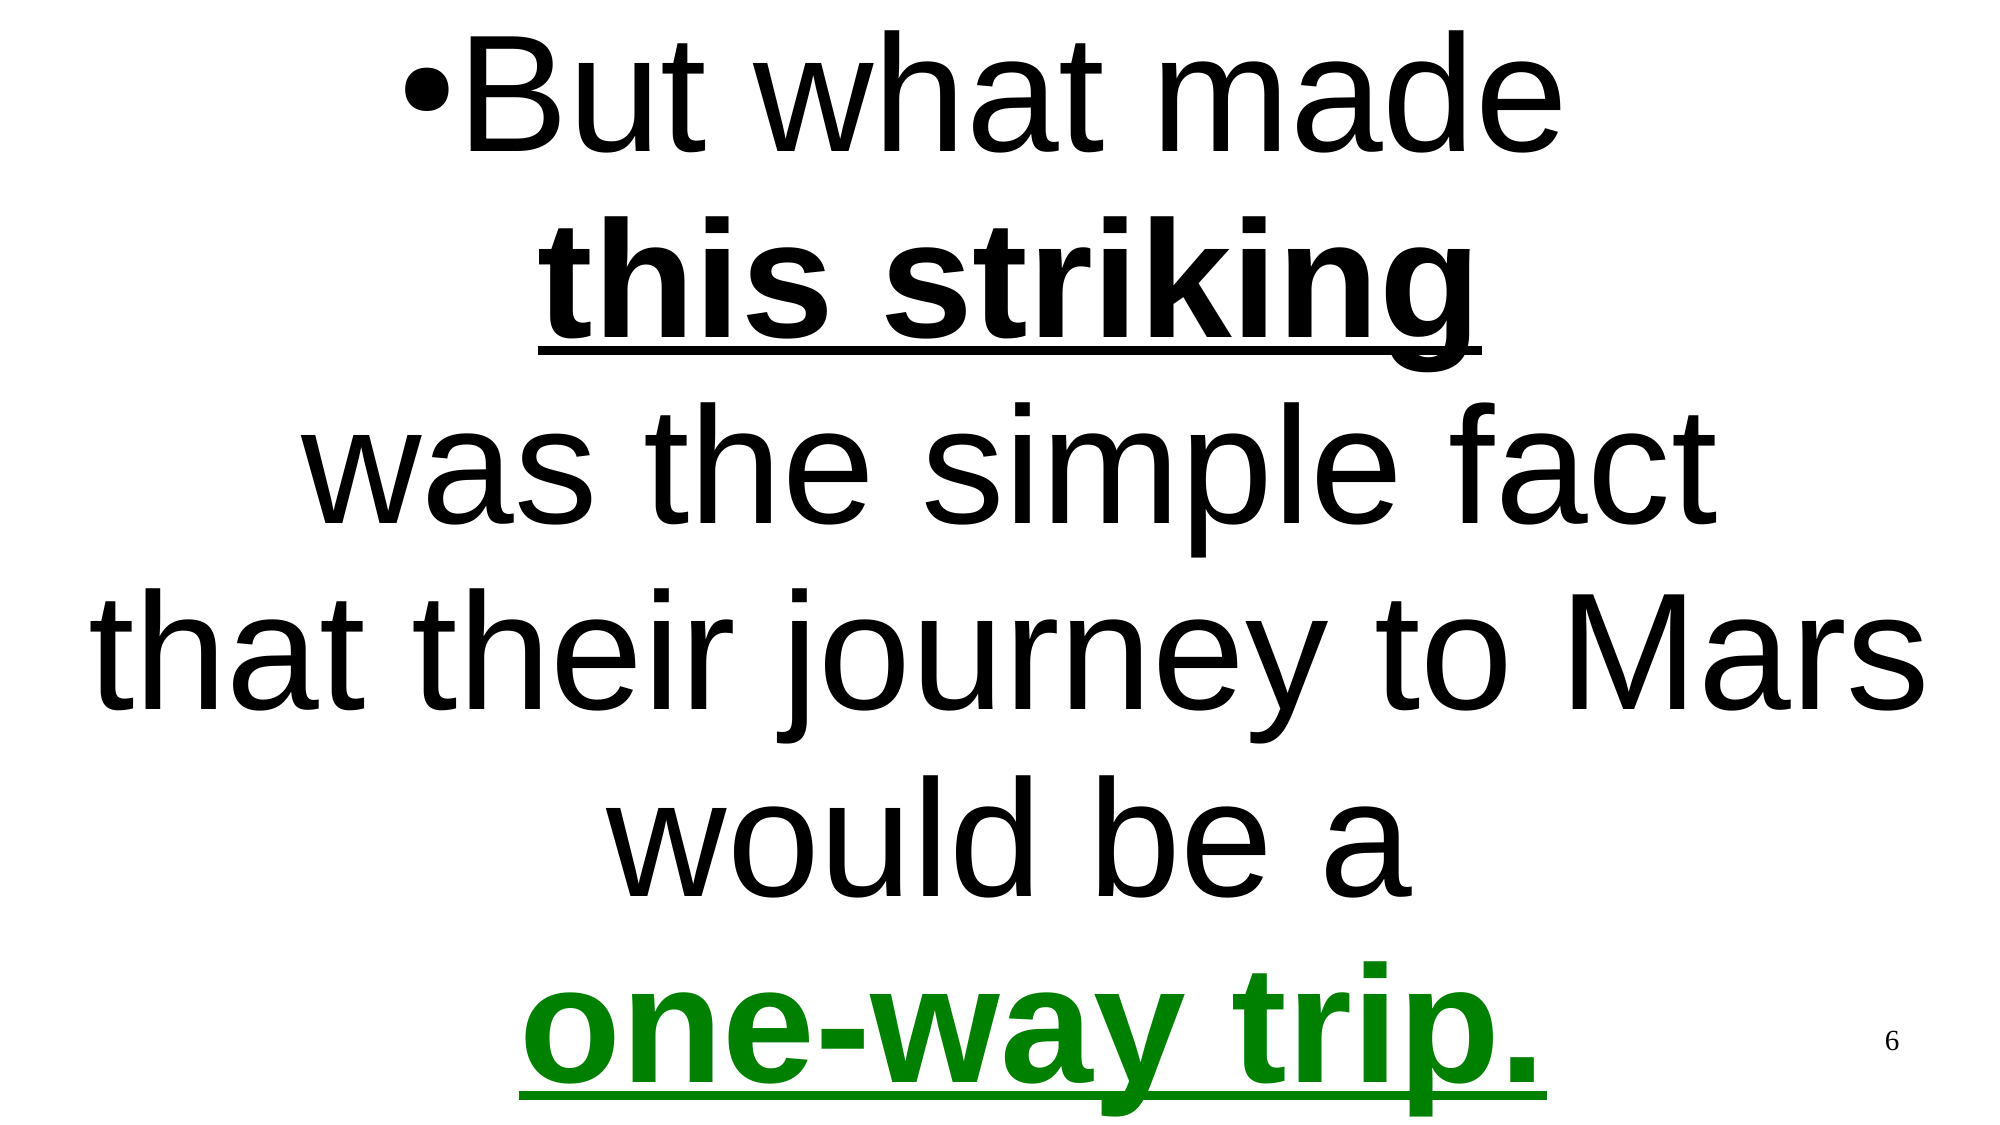

# But what made this striking was the simple fact that their journey to Mars would be a one-way trip.
6